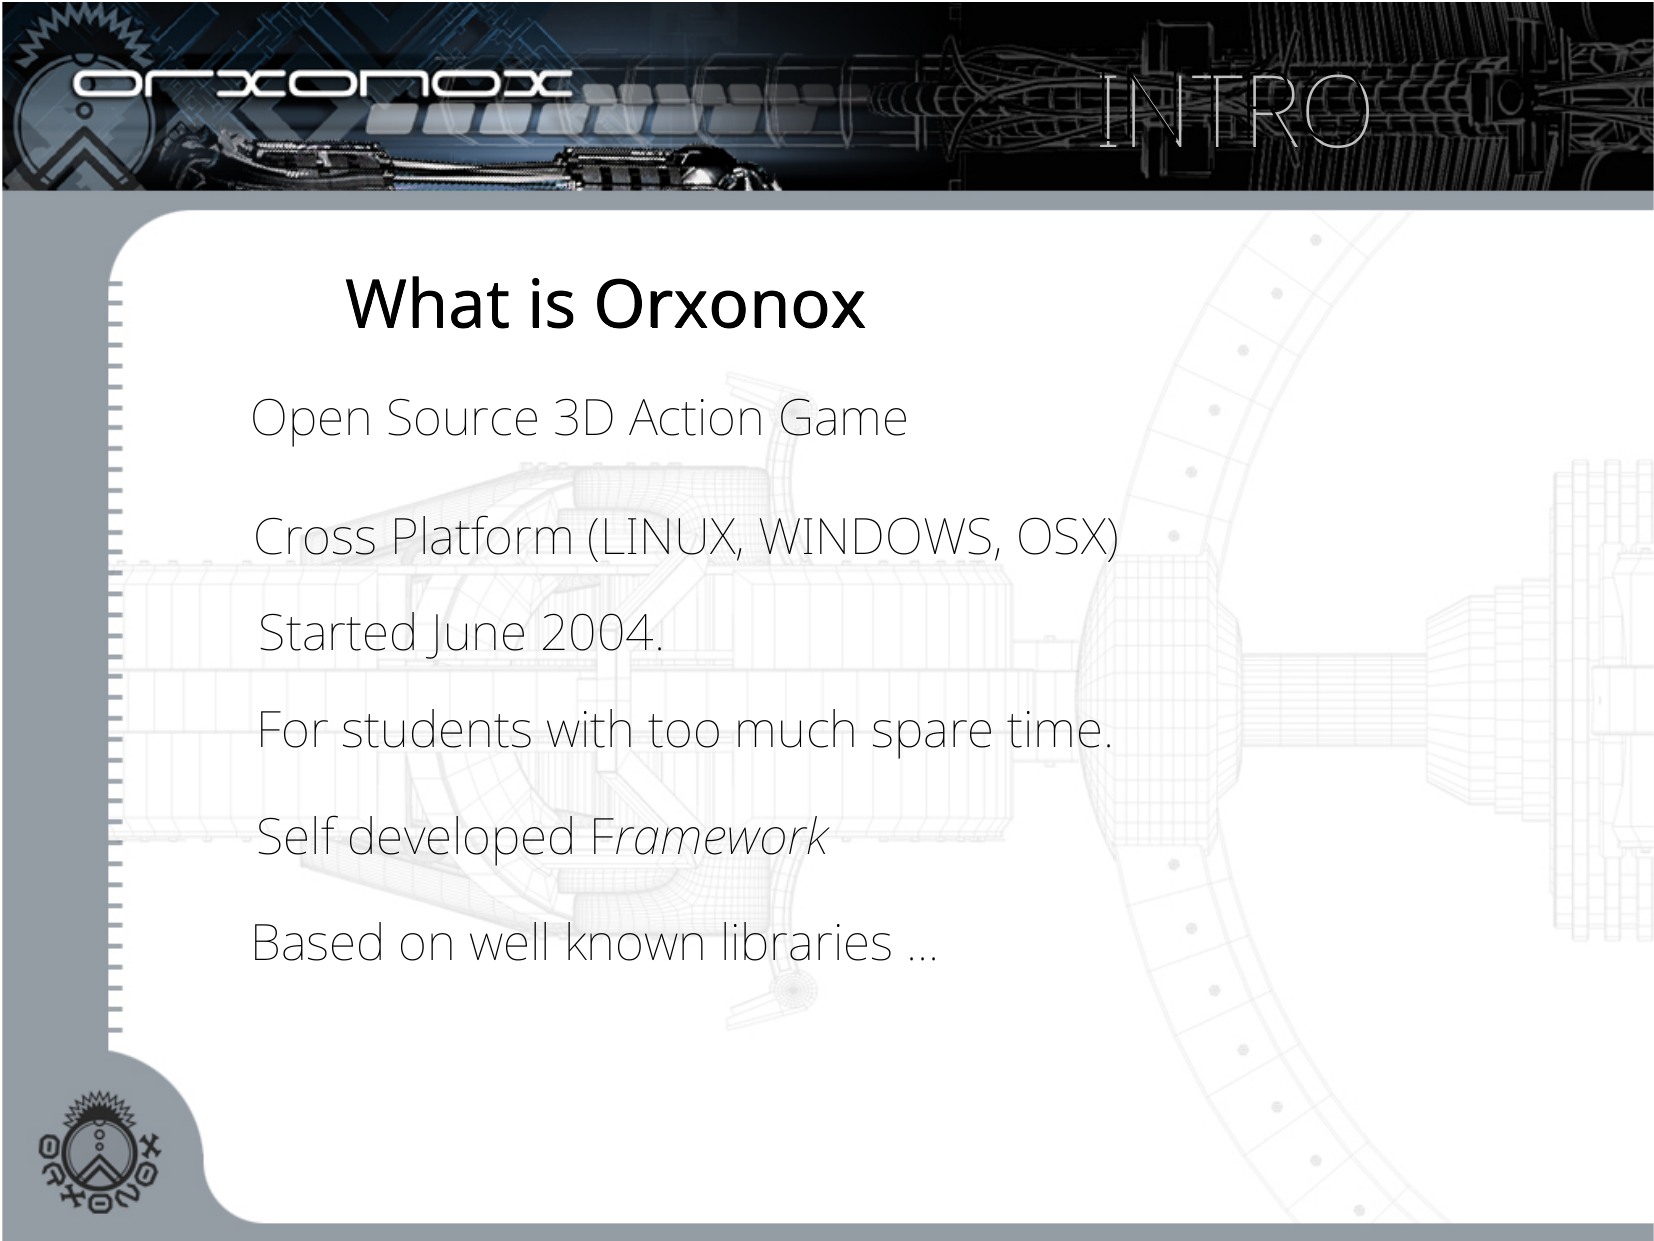

INTRO
What is Orxonox
 Open Source 3D Action Game
 Cross Platform (LINUX, WINDOWS, OSX)
 Started June 2004.
 For students with too much spare time.
 Self developed Framework
 Based on well known libraries ...